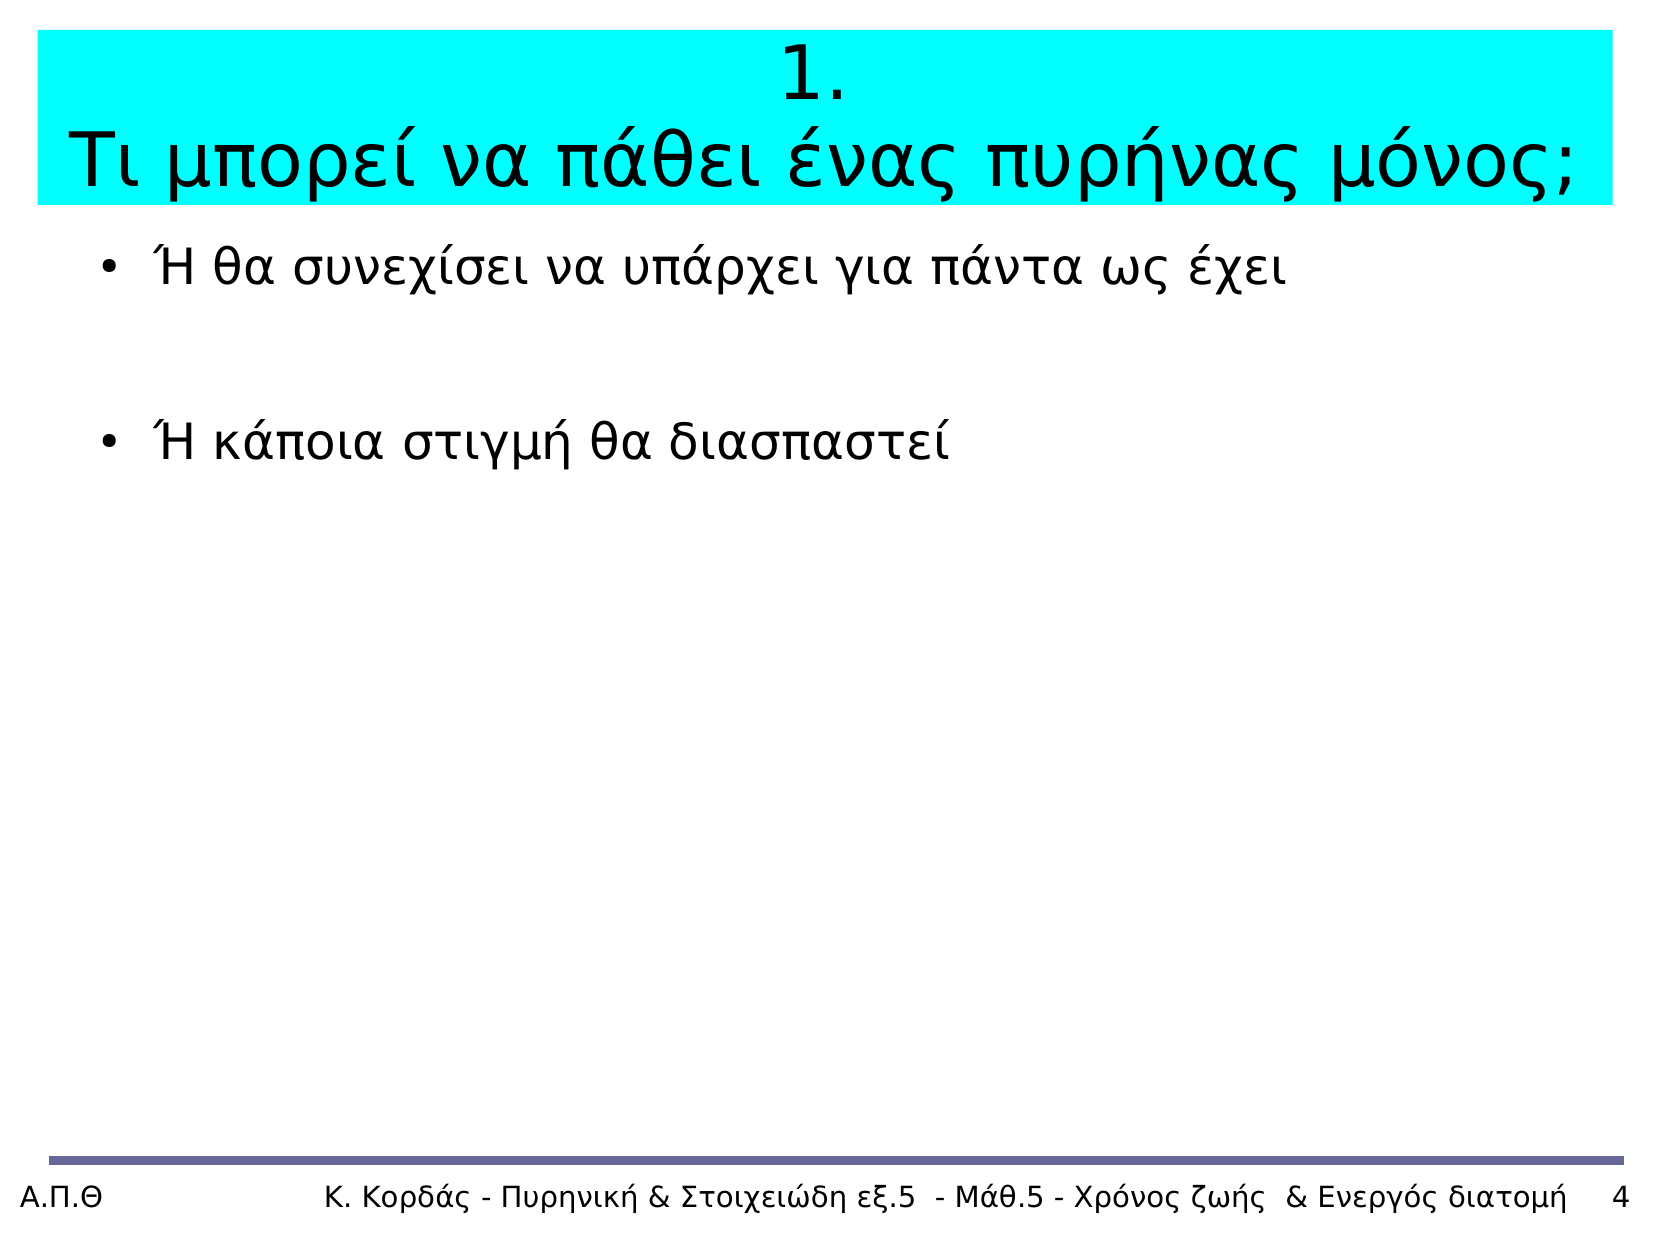

# 1. Τι μπορεί να πάθει ένας πυρήνας μόνος;
Ή θα συνεχίσει να υπάρχει για πάντα ως έχει
Ή κάποια στιγμή θα διασπαστεί
Α.Π.Θ
Κ. Κορδάς - Πυρηνική & Στοιχειώδη εξ.5 - Μάθ.5 - Χρόνος ζωής & Ενεργός διατομή
4